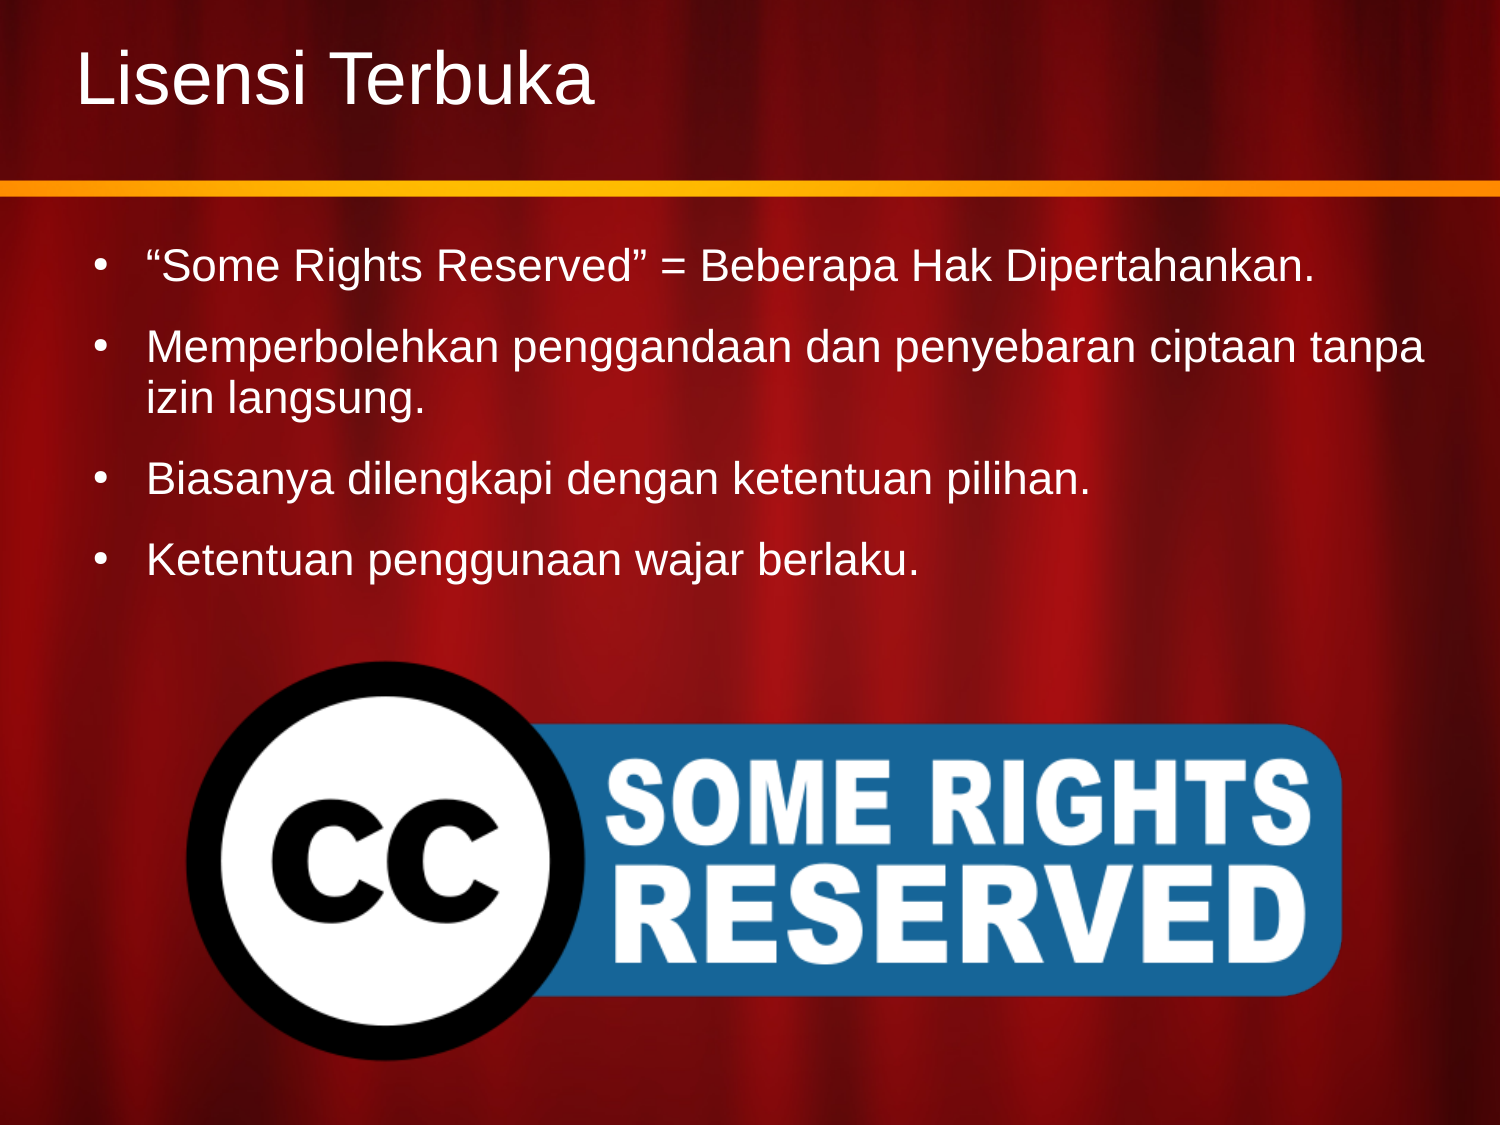

# Lisensi Terbuka
“Some Rights Reserved” = Beberapa Hak Dipertahankan.
Memperbolehkan penggandaan dan penyebaran ciptaan tanpa izin langsung.
Biasanya dilengkapi dengan ketentuan pilihan.
Ketentuan penggunaan wajar berlaku.